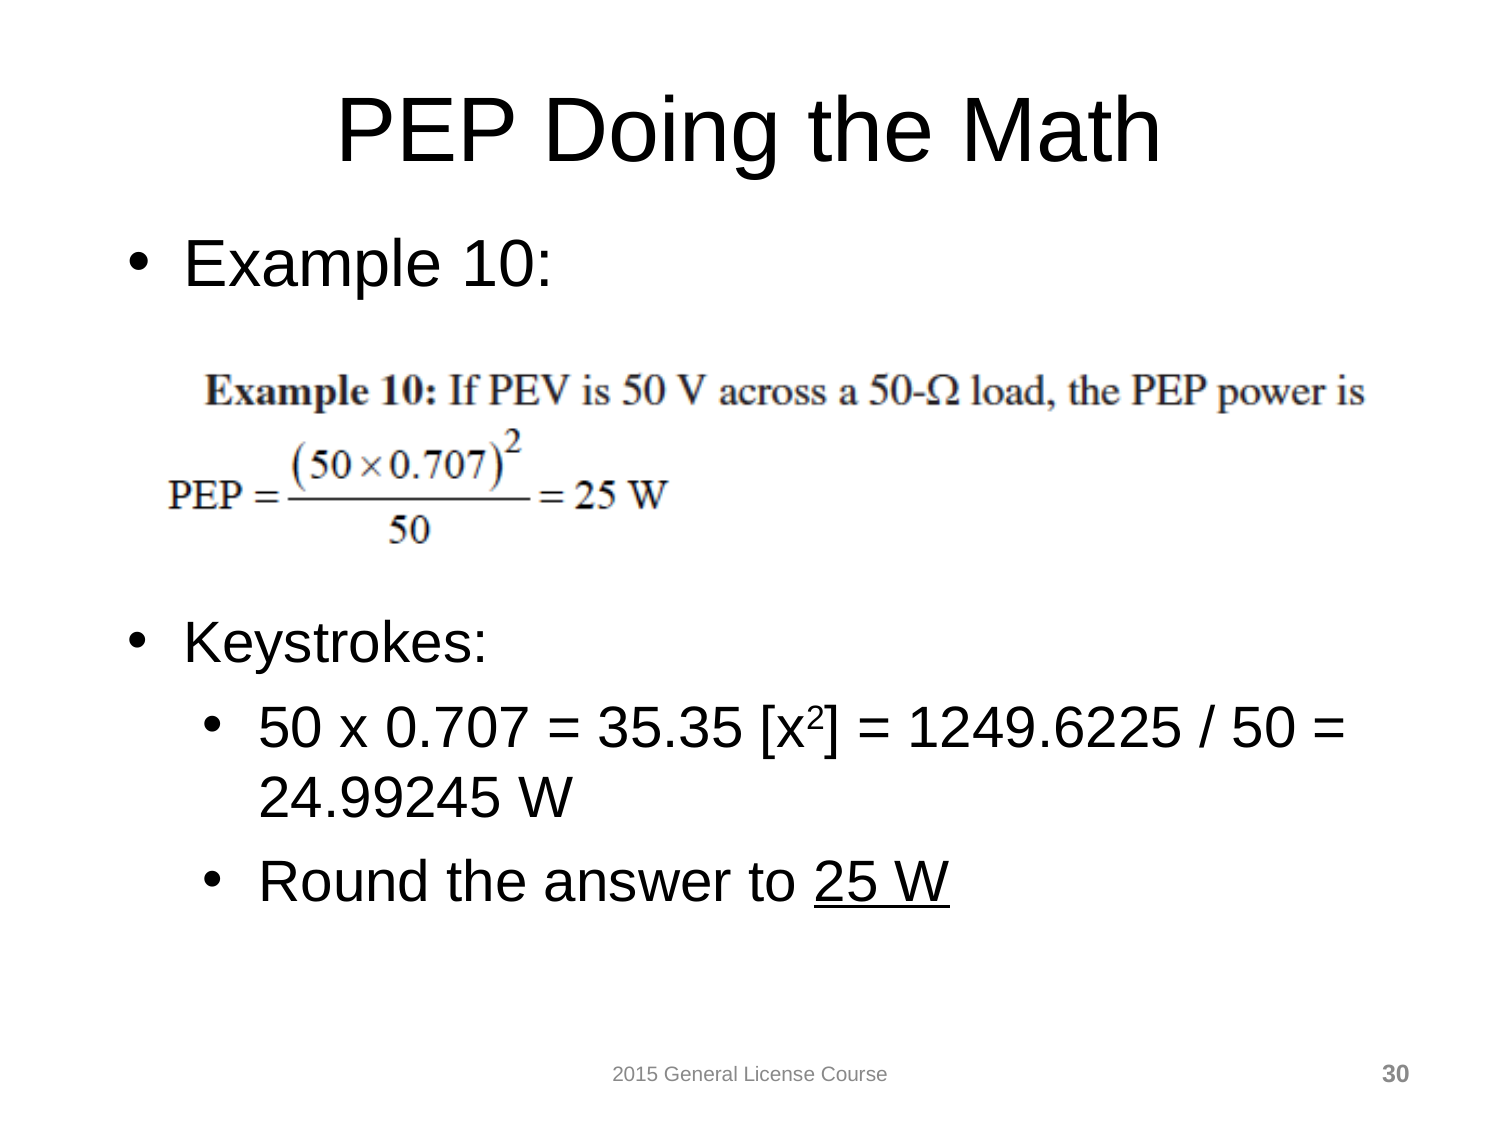

PEP Doing the Math
Example 10:
Keystrokes:
50 x 0.707 = 35.35 [x2] = 1249.6225 / 50 = 24.99245 W
Round the answer to 25 W
2015 General License Course